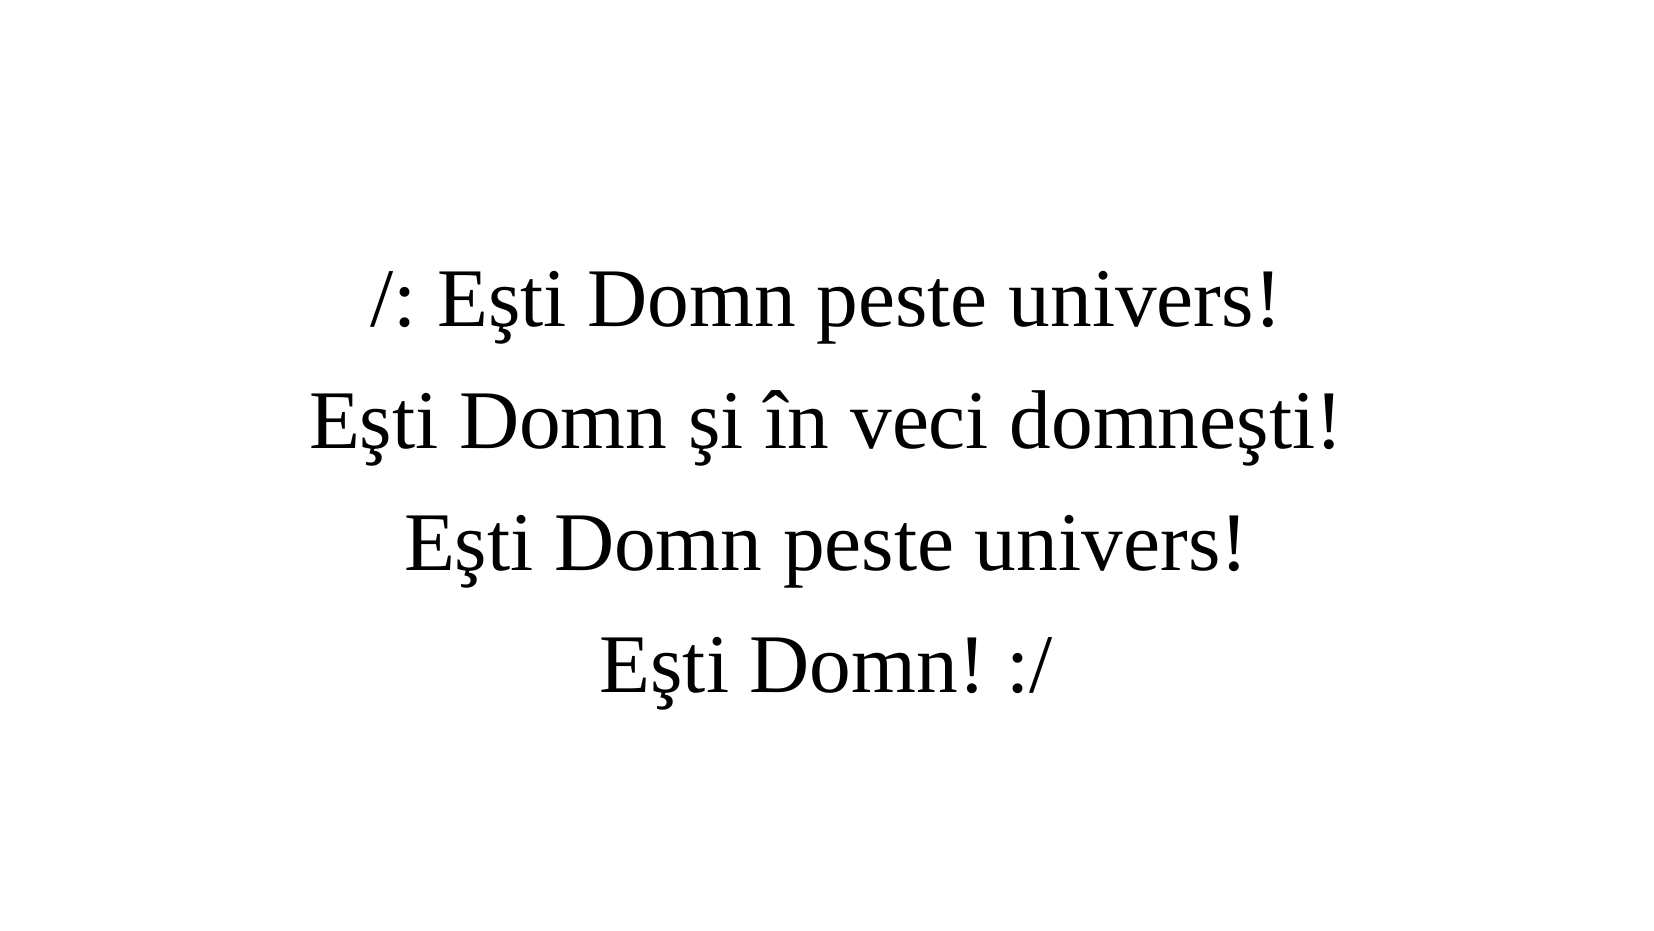

# /: Eşti Domn peste univers!
Eşti Domn şi în veci domneşti!
Eşti Domn peste univers!
Eşti Domn! :/